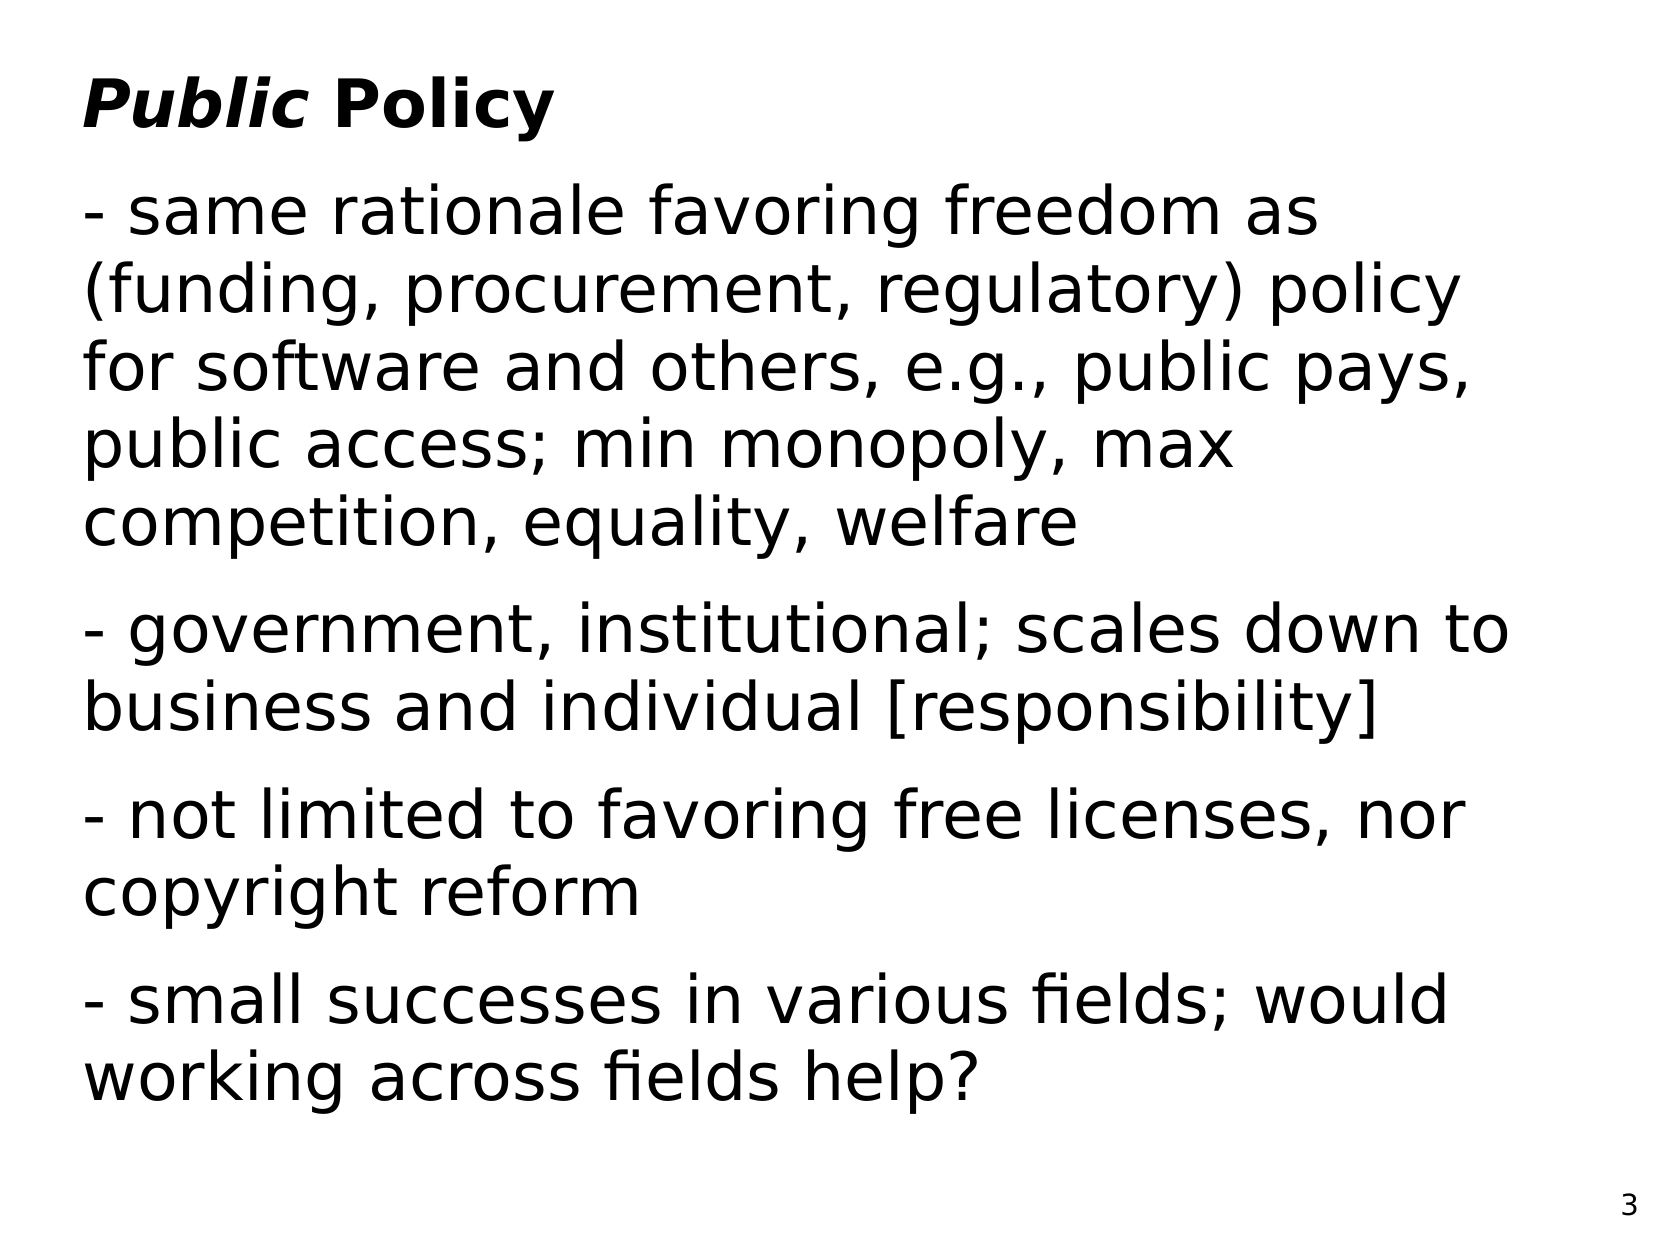

# Public Policy
- same rationale favoring freedom as (funding, procurement, regulatory) policy for software and others, e.g., public pays, public access; min monopoly, max competition, equality, welfare
- government, institutional; scales down to business and individual [responsibility]
- not limited to favoring free licenses, nor copyright reform
- small successes in various fields; would working across fields help?